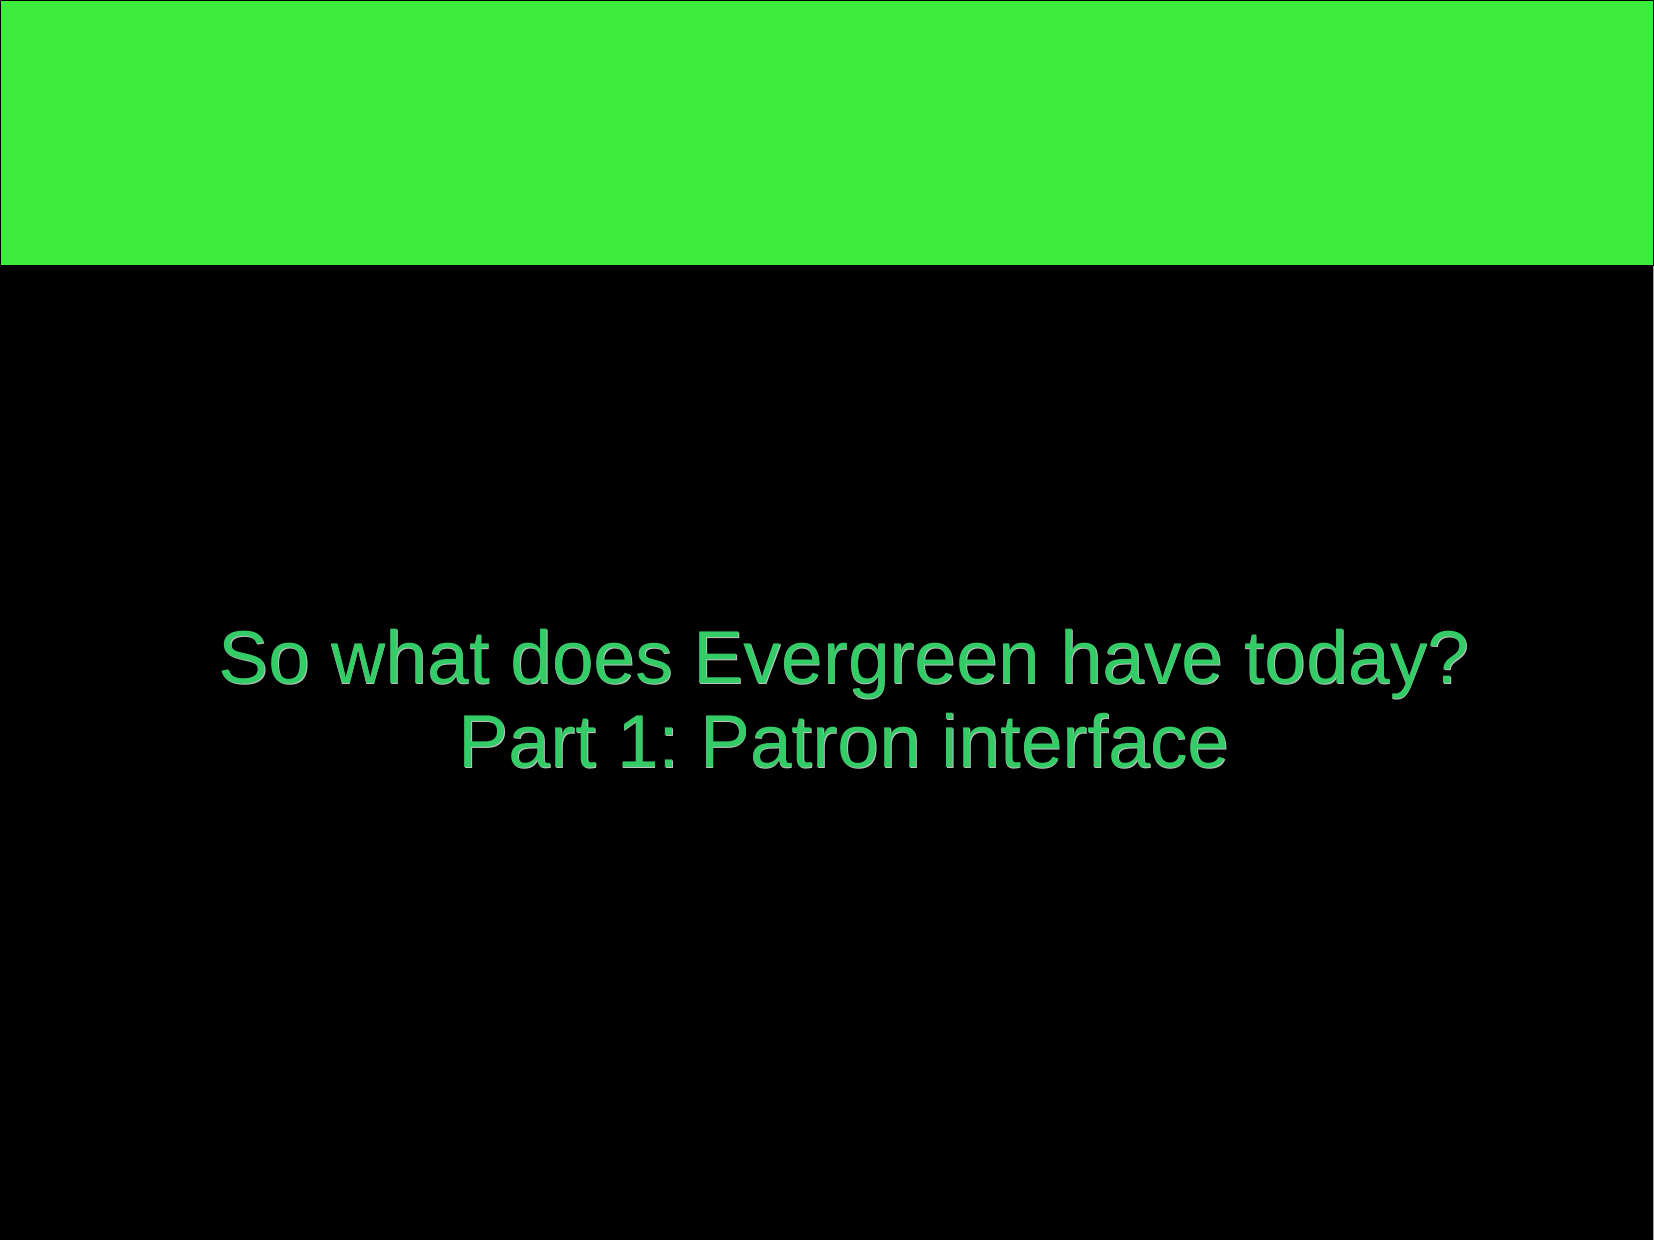

#
So what does Evergreen have today?
Part 1: Patron interface